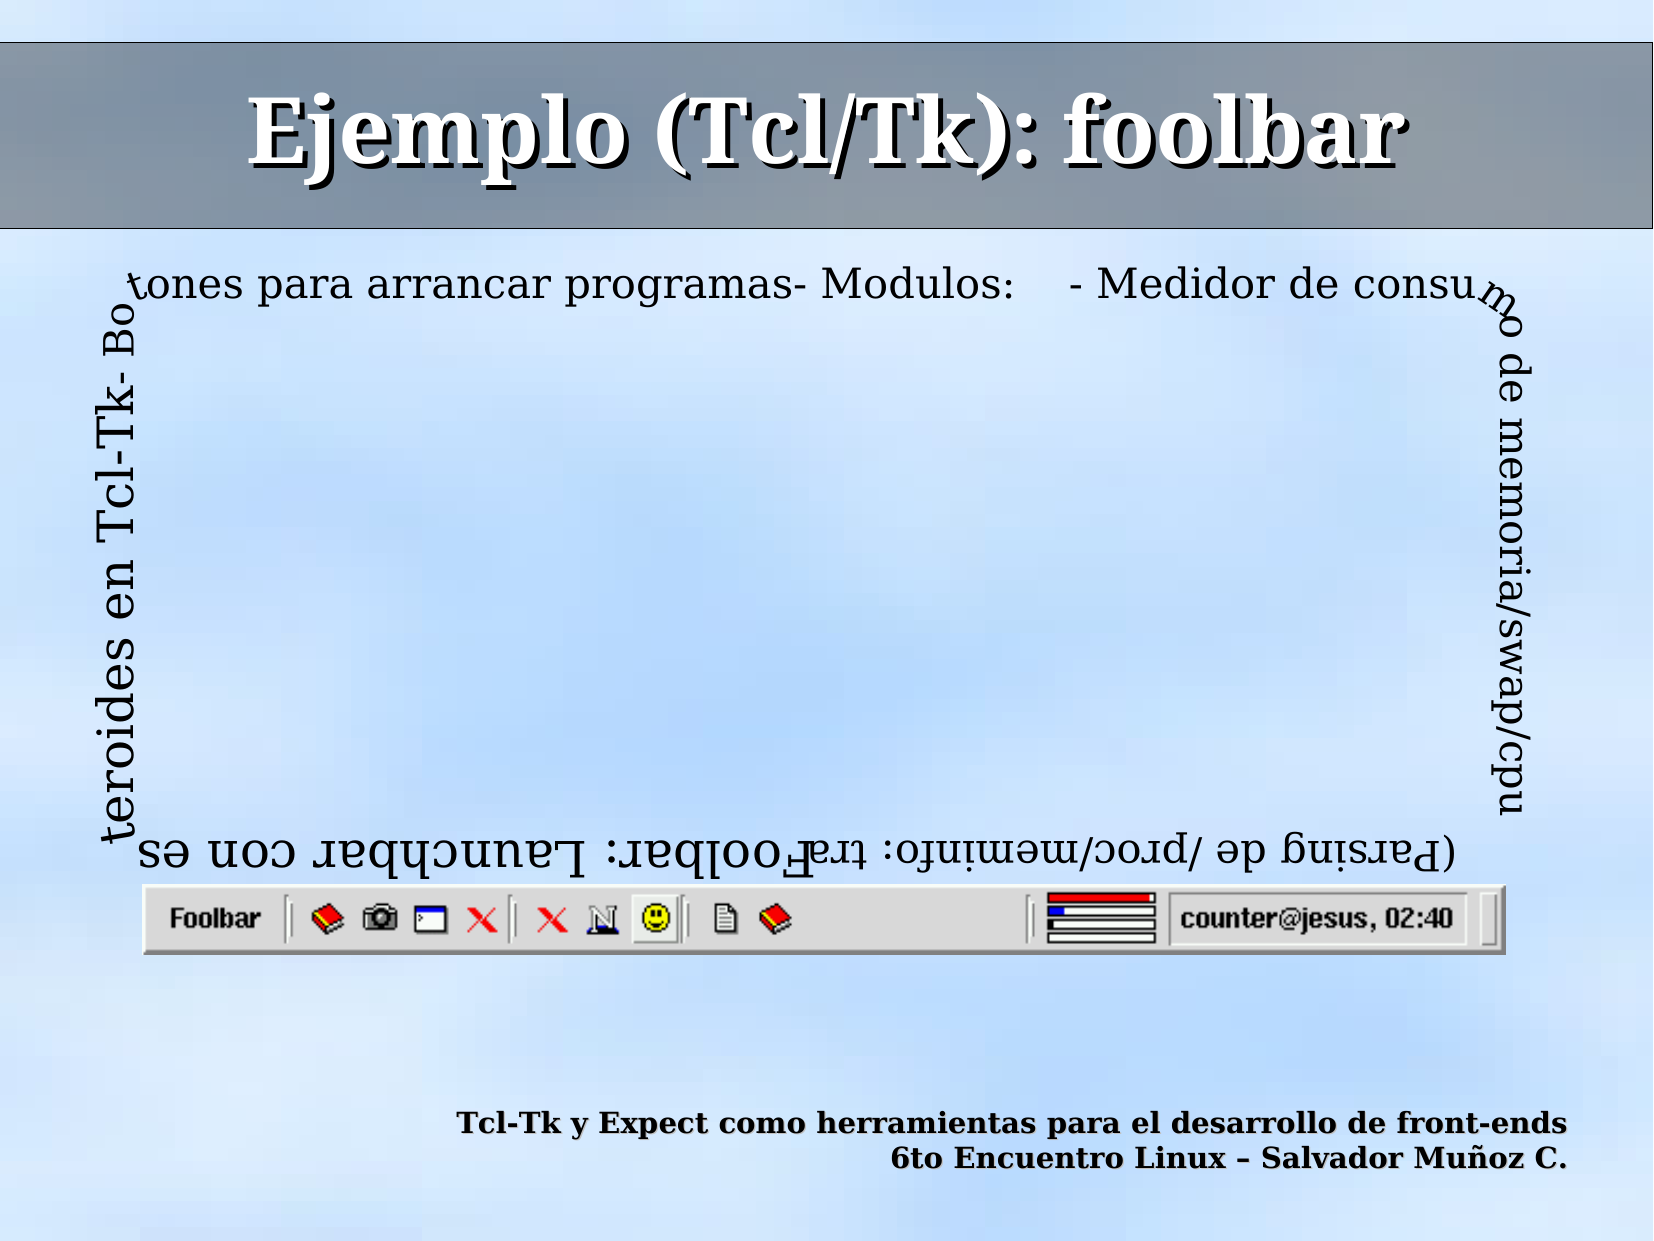

Ejemplo (Tcl/Tk): foolbar
# Foolbar: Launchbar con esteroides en Tcl-Tk - Botones para arrancar programas - Modulos: - Medidor de consumo de memoria/swap/cpu (Parsing de /proc/meminfo: trato especial kernel 2.4/2.6) - Hora, usuario, hostname... - Boton para arrastrar la barra... - Los modulos son scripts sencillos escritos en Tcl-Tk - Carga de modulos y definicion de botones a traves de un archivo de configuracion
Tcl-Tk y Expect como herramientas para el desarrollo de front-ends
6to Encuentro Linux – Salvador Muñoz C.